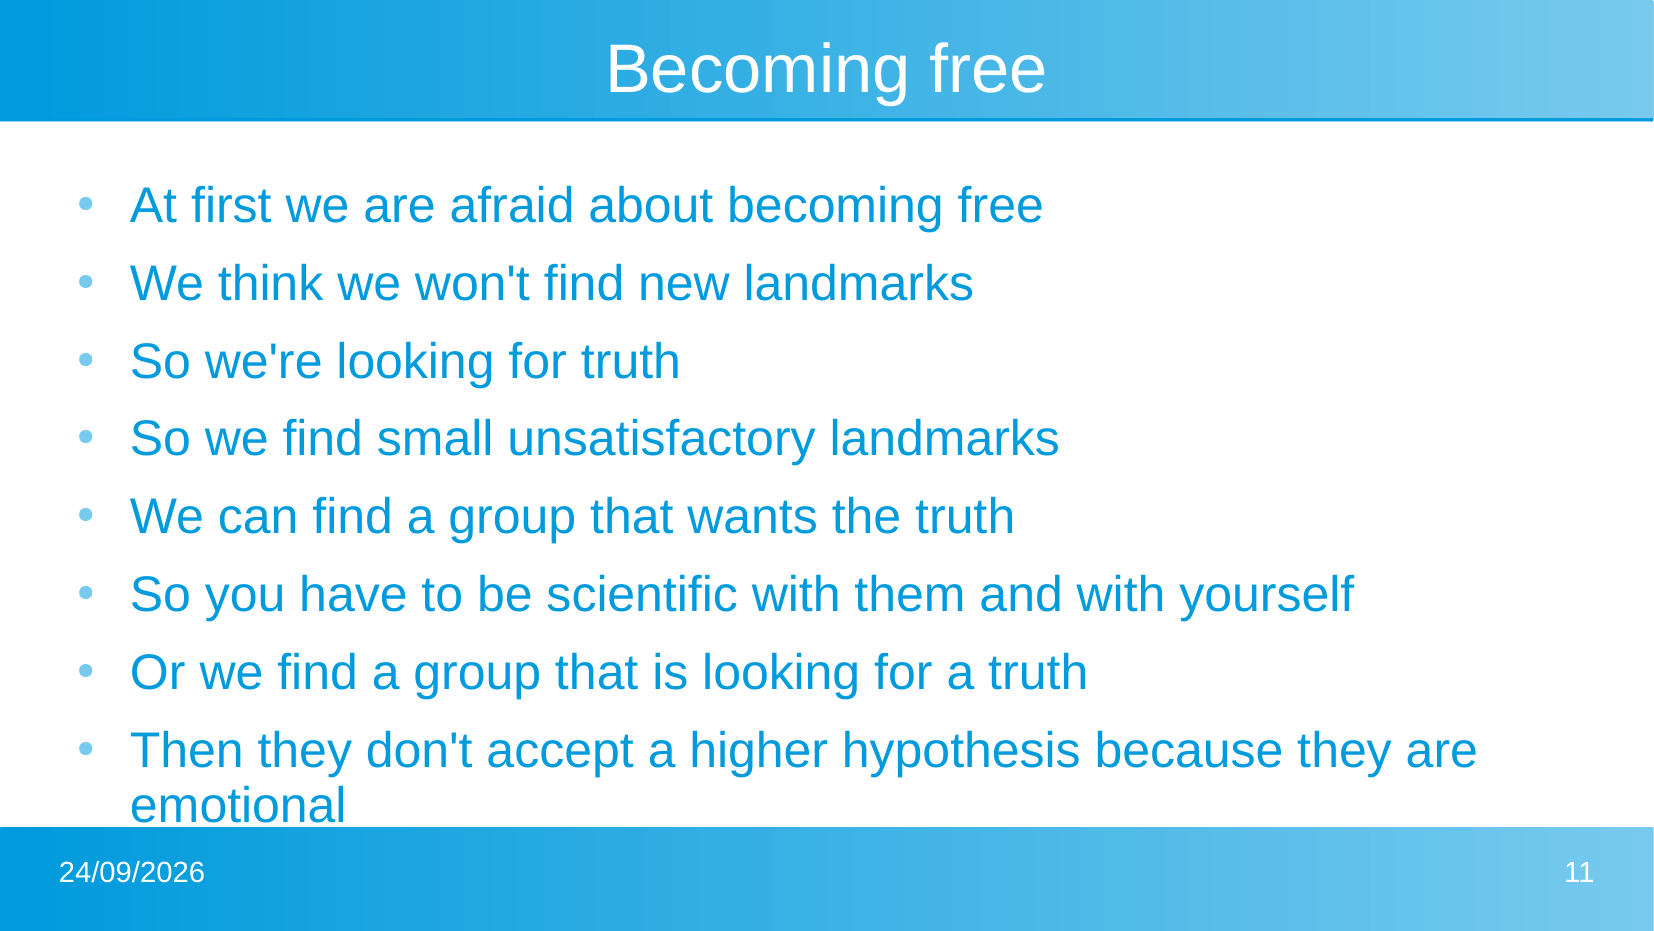

# Becoming free
At first we are afraid about becoming free
We think we won't find new landmarks
So we're looking for truth
So we find small unsatisfactory landmarks
We can find a group that wants the truth
So you have to be scientific with them and with yourself
Or we find a group that is looking for a truth
Then they don't accept a higher hypothesis because they are emotional
11